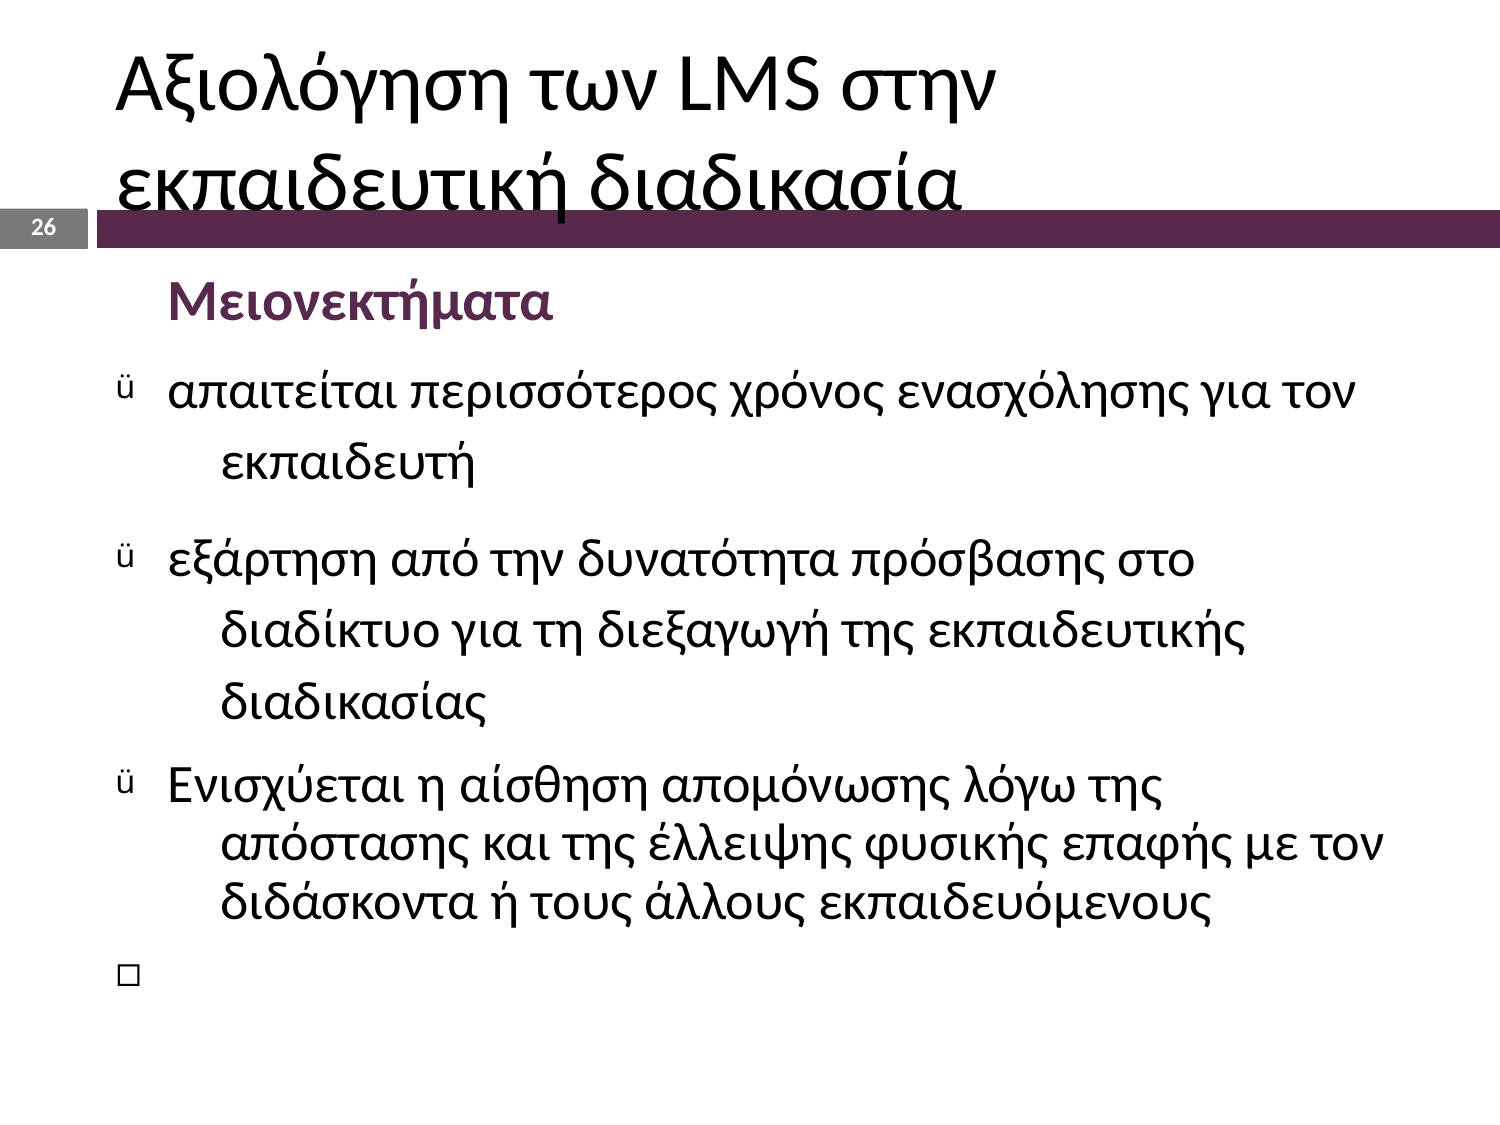

# Αξιολόγηση των LMS στην εκπαιδευτική διαδικασία
Μειονεκτήματα
απαιτείται περισσότερος χρόνος ενασχόλησης για τον εκπαιδευτή
εξάρτηση από την δυνατότητα πρόσβασης στο διαδίκτυο για τη διεξαγωγή της εκπαιδευτικής διαδικασίας
Ενισχύεται η αίσθηση απομόνωσης λόγω της απόστασης και της έλλειψης φυσικής επαφής με τον διδάσκοντα ή τους άλλους εκπαιδευόμενους